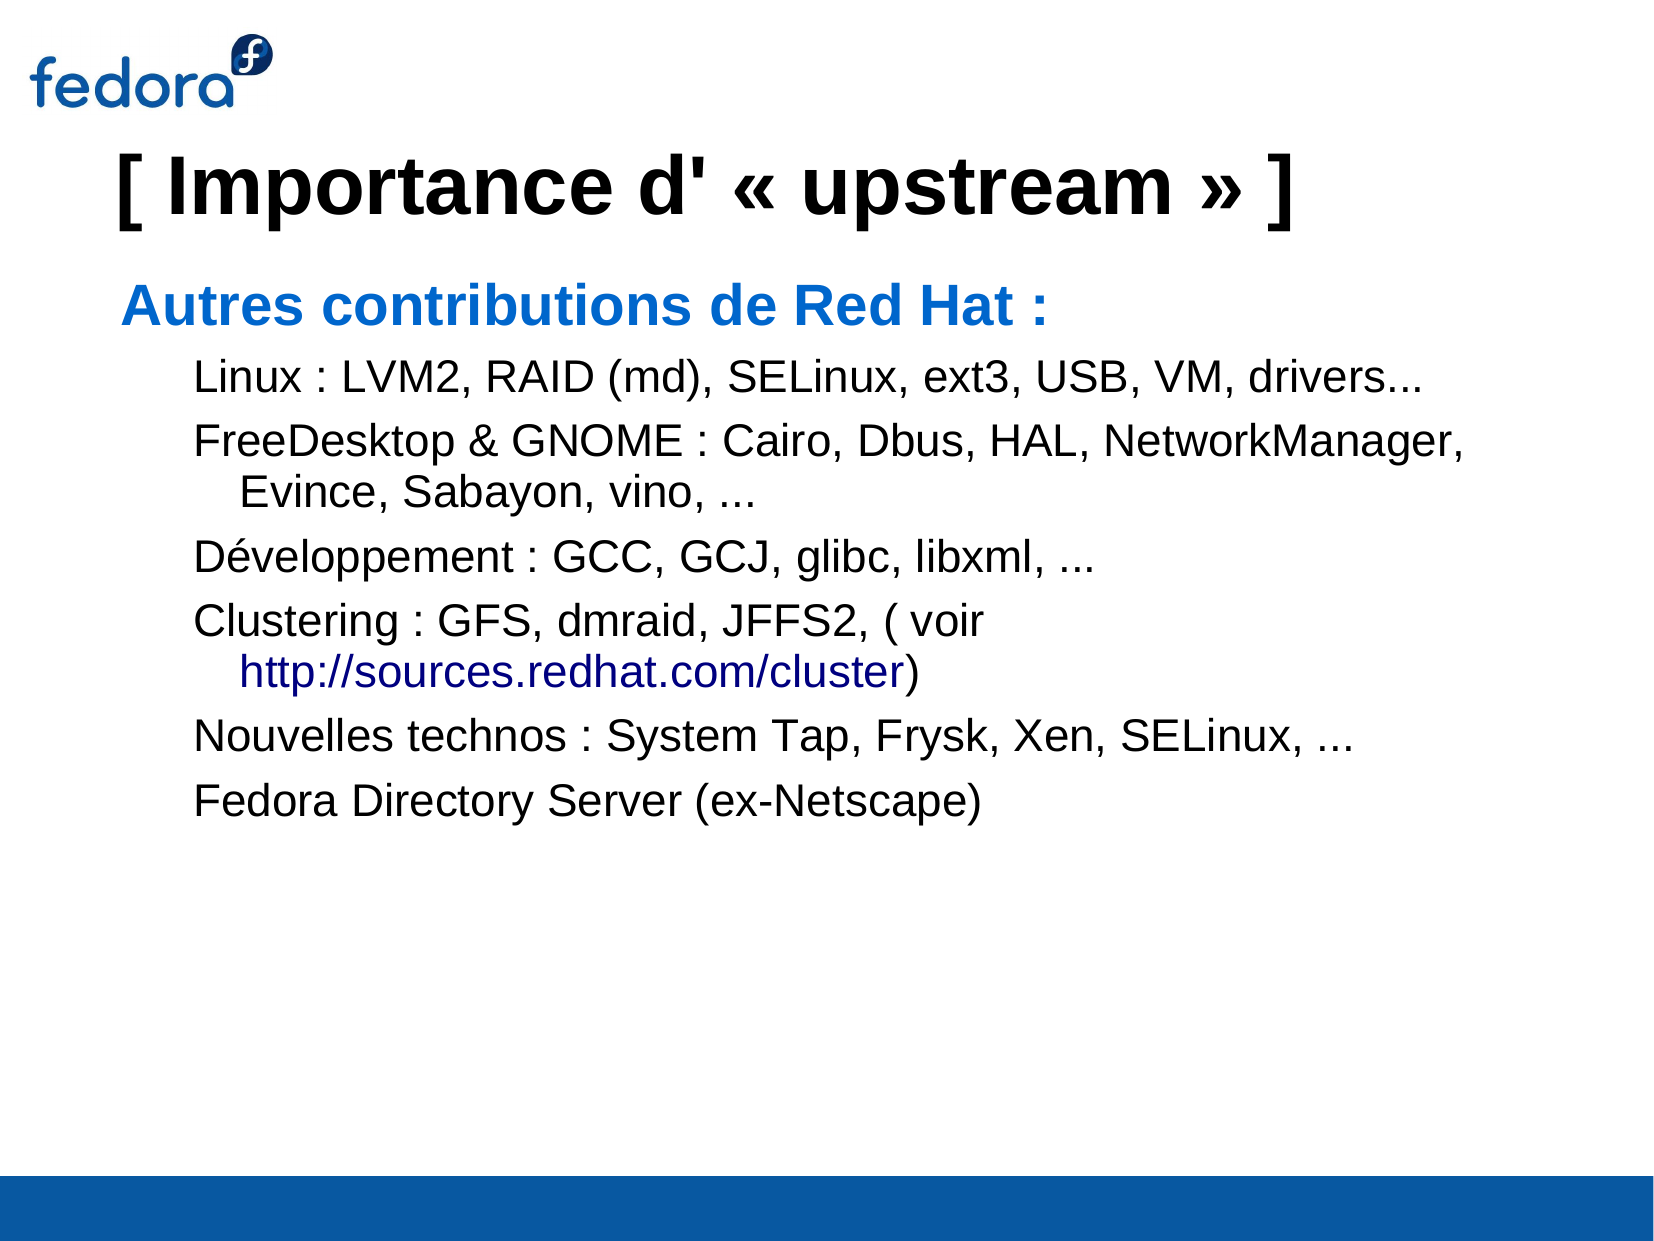

# [ Importance d' « upstream » ]
Autres contributions de Red Hat :
Linux : LVM2, RAID (md), SELinux, ext3, USB, VM, drivers...
FreeDesktop & GNOME : Cairo, Dbus, HAL, NetworkManager, Evince, Sabayon, vino, ...
Développement : GCC, GCJ, glibc, libxml, ...
Clustering : GFS, dmraid, JFFS2, ( voir http://sources.redhat.com/cluster)
Nouvelles technos : System Tap, Frysk, Xen, SELinux, ...
Fedora Directory Server (ex-Netscape)